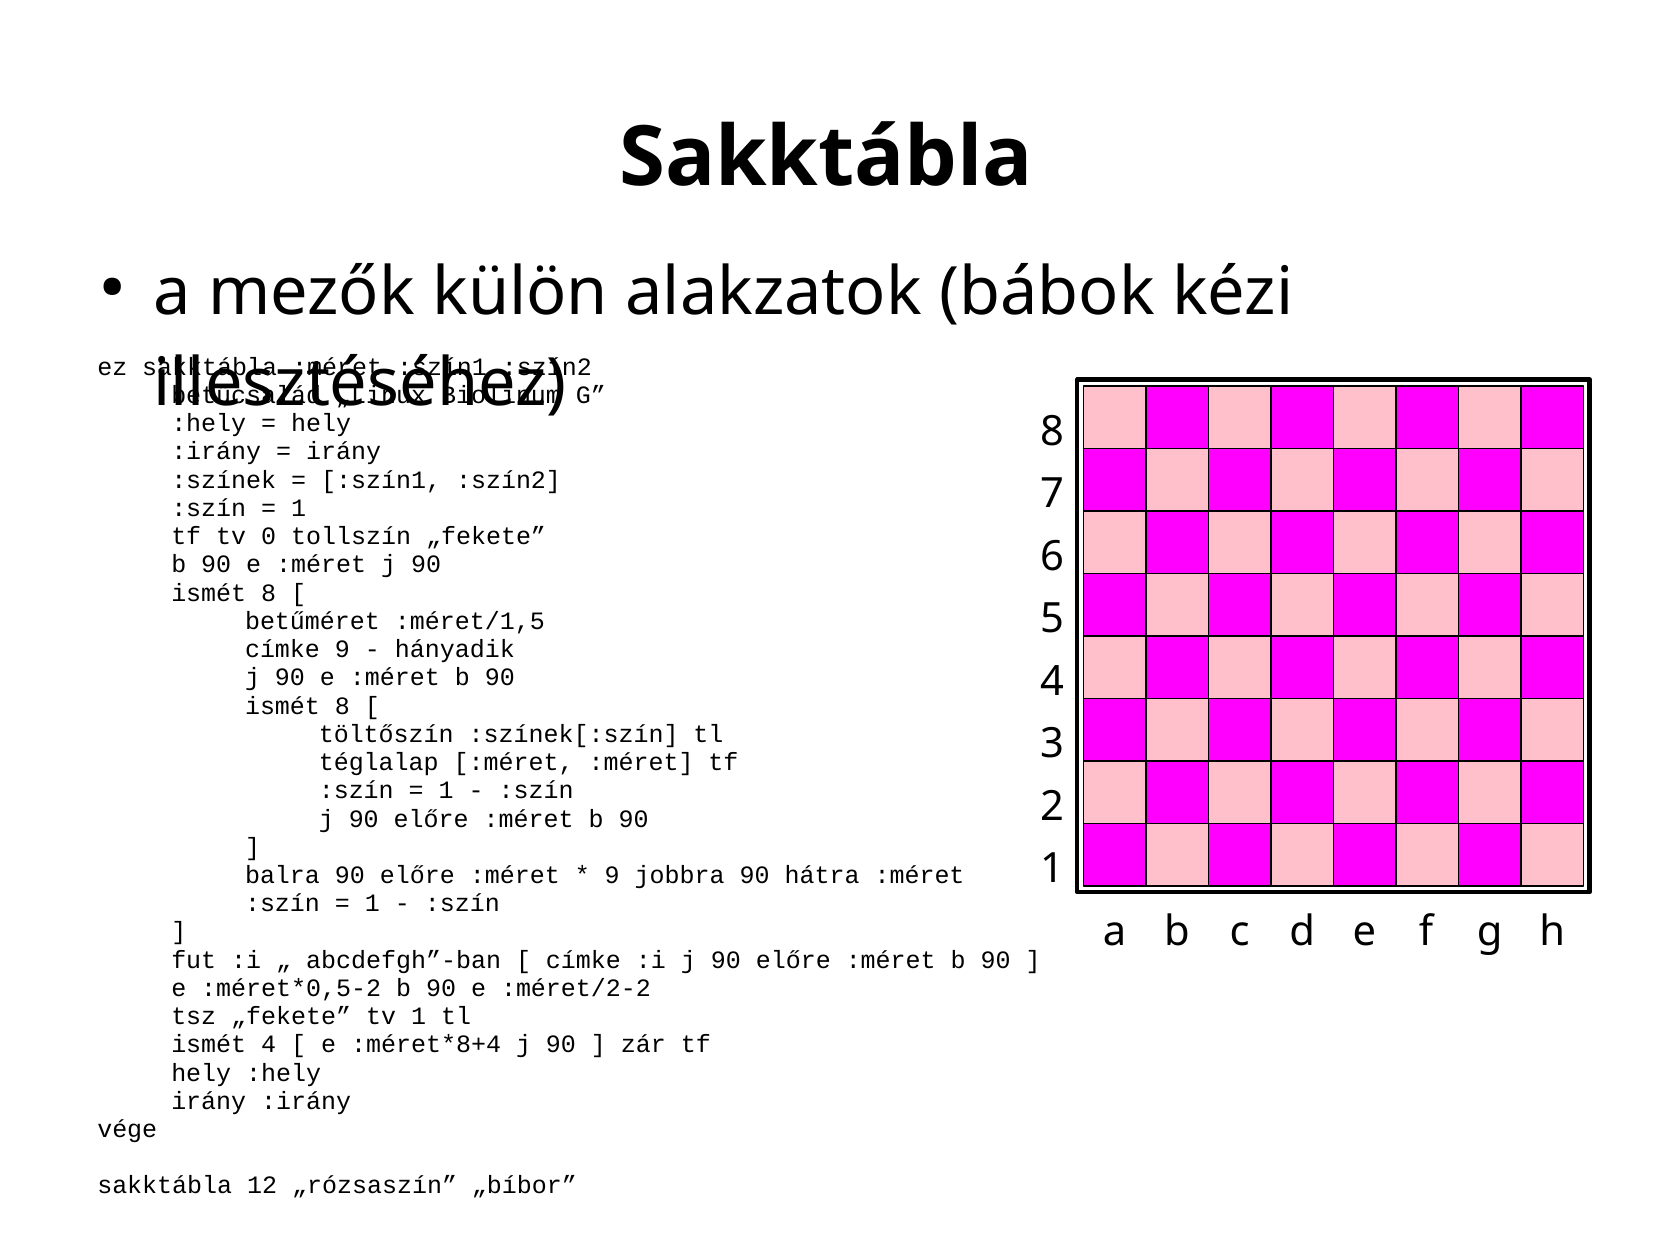

# Sakktábla
a mezők külön alakzatok (bábok kézi illesztéséhez)
ez sakktábla :méret :szín1 :szín2
	betűcsalád „Linux Biolinum G”
	:hely = hely
	:irány = irány
	:színek = [:szín1, :szín2]
	:szín = 1
	tf tv 0 tollszín „fekete”
	b 90 e :méret j 90
	ismét 8 [
		betűméret :méret/1,5
		címke 9 - hányadik
		j 90 e :méret b 90
		ismét 8 [
			töltőszín :színek[:szín] tl
			téglalap [:méret, :méret] tf
			:szín = 1 - :szín
			j 90 előre :méret b 90
		]
		balra 90 előre :méret * 9 jobbra 90 hátra :méret
		:szín = 1 - :szín
	]
	fut :i „ abcdefgh”-ban [ címke :i j 90 előre :méret b 90 ]
	e :méret*0,5-2 b 90 e :méret/2-2
	tsz „fekete” tv 1 tl
	ismét 4 [ e :méret*8+4 j 90 ] zár tf
	hely :hely
	irány :irány
vége
sakktábla 12 „rózsaszín” „bíbor”
8
7
6
5
4
3
2
1
a
b
c
d
e
f
g
h